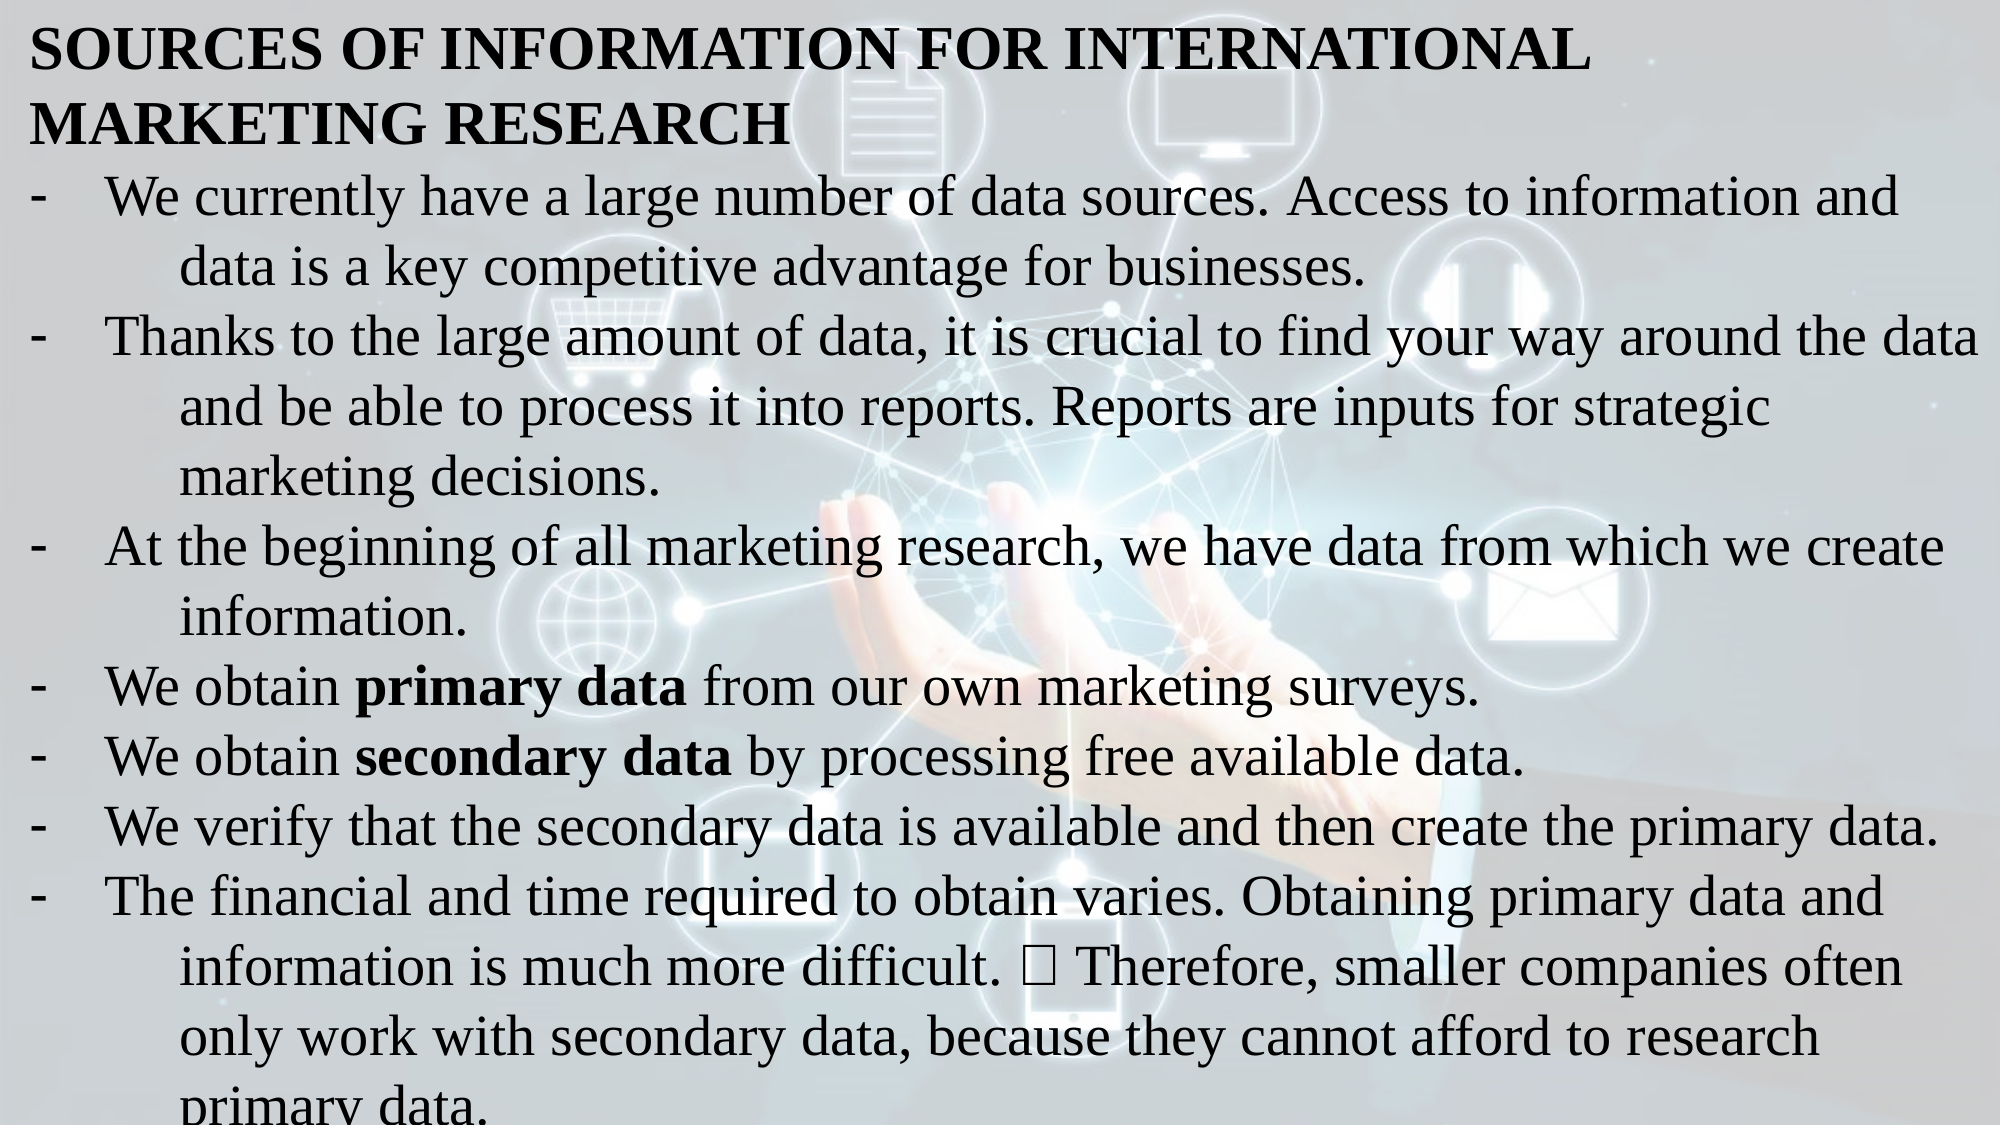

SOURCES OF INFORMATION FOR INTERNATIONAL MARKETING RESEARCH
We currently have a large number of data sources. Access to information and data is a key competitive advantage for businesses.
Thanks to the large amount of data, it is crucial to find your way around the data and be able to process it into reports. Reports are inputs for strategic marketing decisions.
At the beginning of all marketing research, we have data from which we create information.
We obtain primary data from our own marketing surveys.
We obtain secondary data by processing free available data.
We verify that the secondary data is available and then create the primary data.
The financial and time required to obtain varies. Obtaining primary data and information is much more difficult.  Therefore, smaller companies often only work with secondary data, because they cannot afford to research primary data.